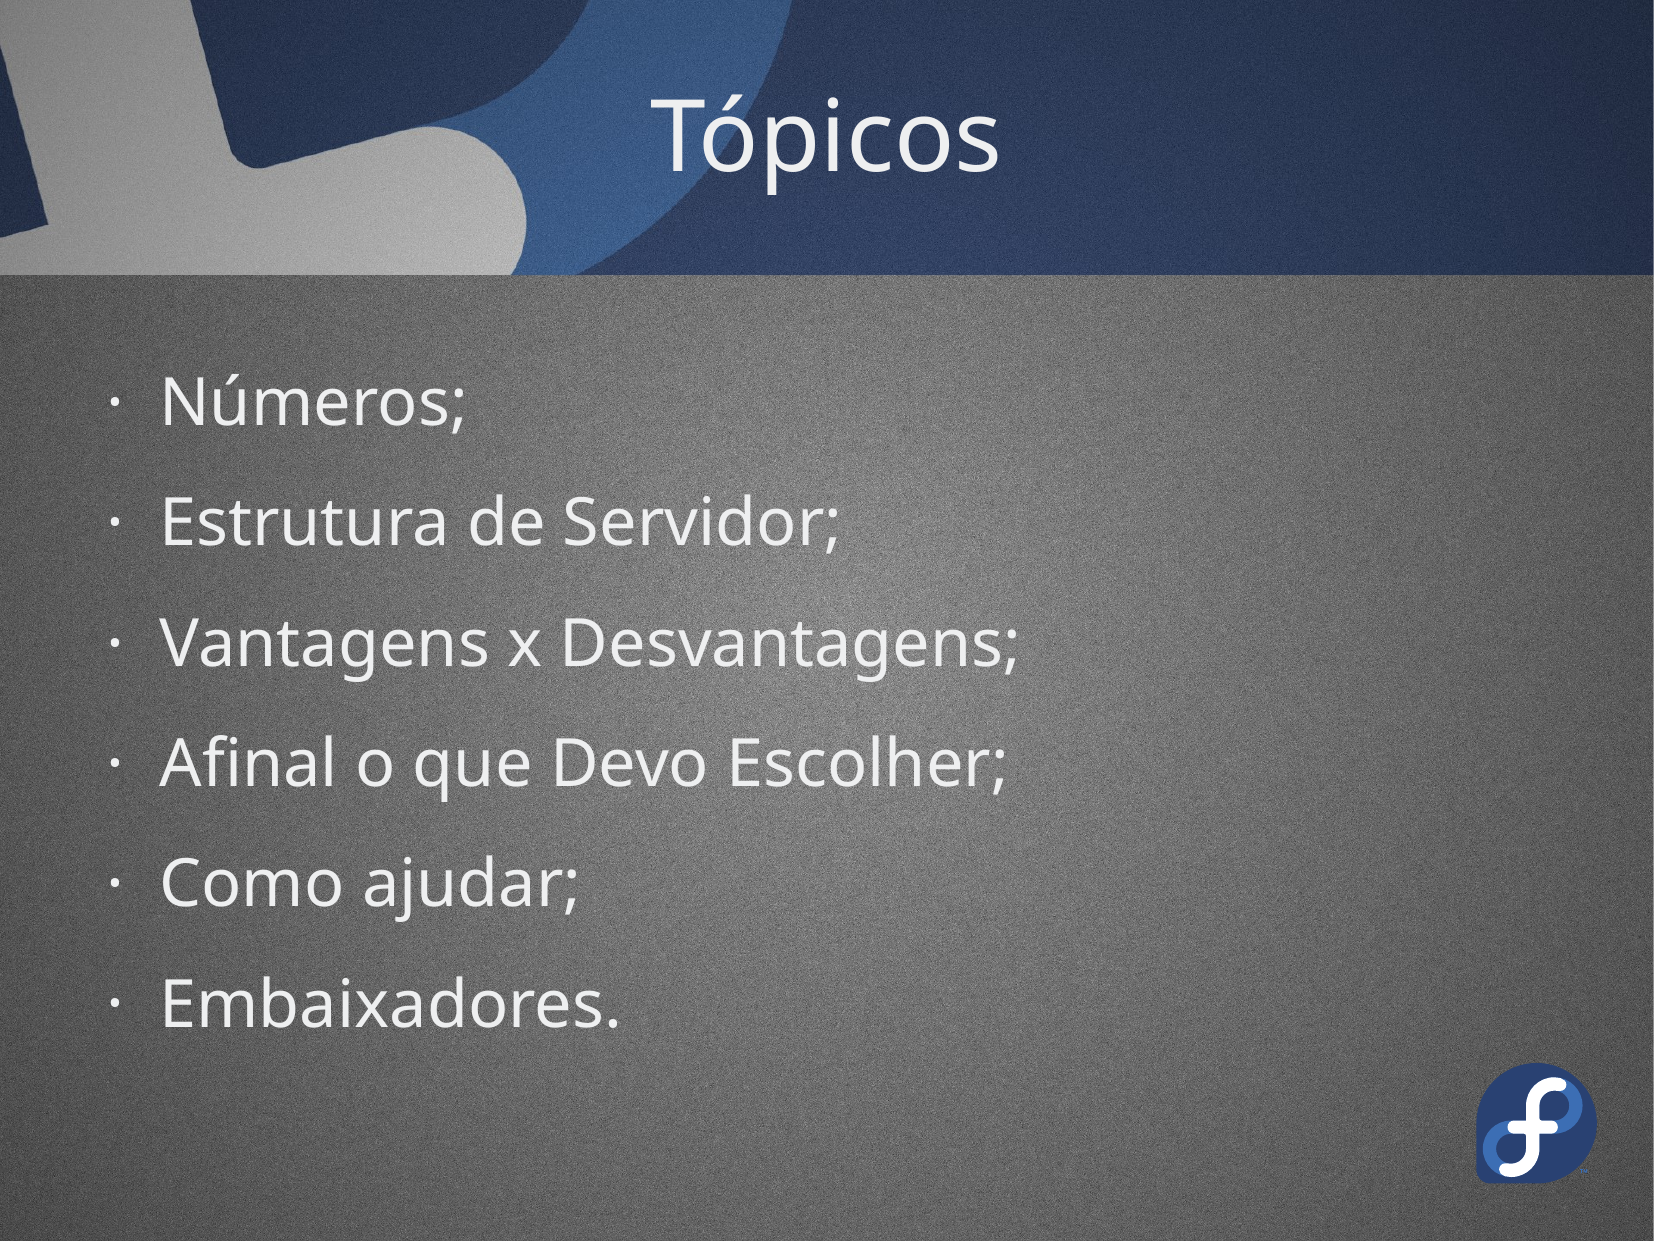

# Tópicos
Números;
Estrutura de Servidor;
Vantagens x Desvantagens;
Afinal o que Devo Escolher;
Como ajudar;
Embaixadores.